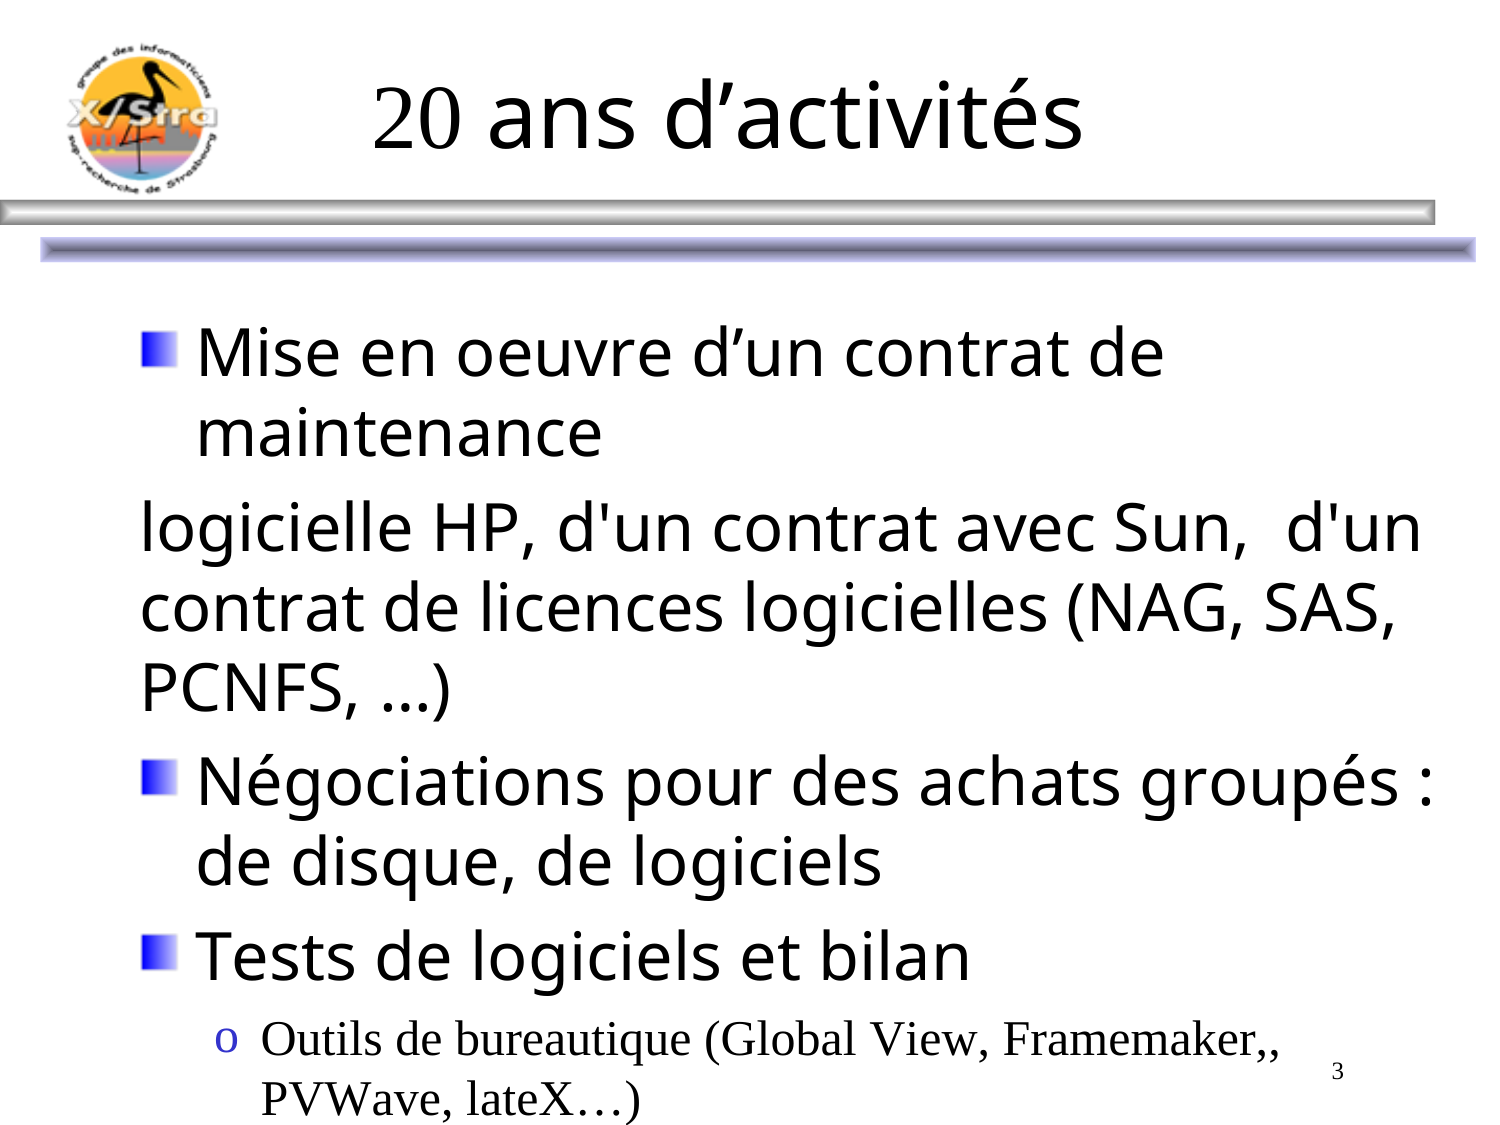

# 20 ans d’activités
Mise en oeuvre d’un contrat de maintenance
logicielle HP, d'un contrat avec Sun, d'un contrat de licences logicielles (NAG, SAS, PCNFS, …)
Négociations pour des achats groupés : de disque, de logiciels
Tests de logiciels et bilan
Outils de bureautique (Global View, Framemaker,, PVWave, lateX…)